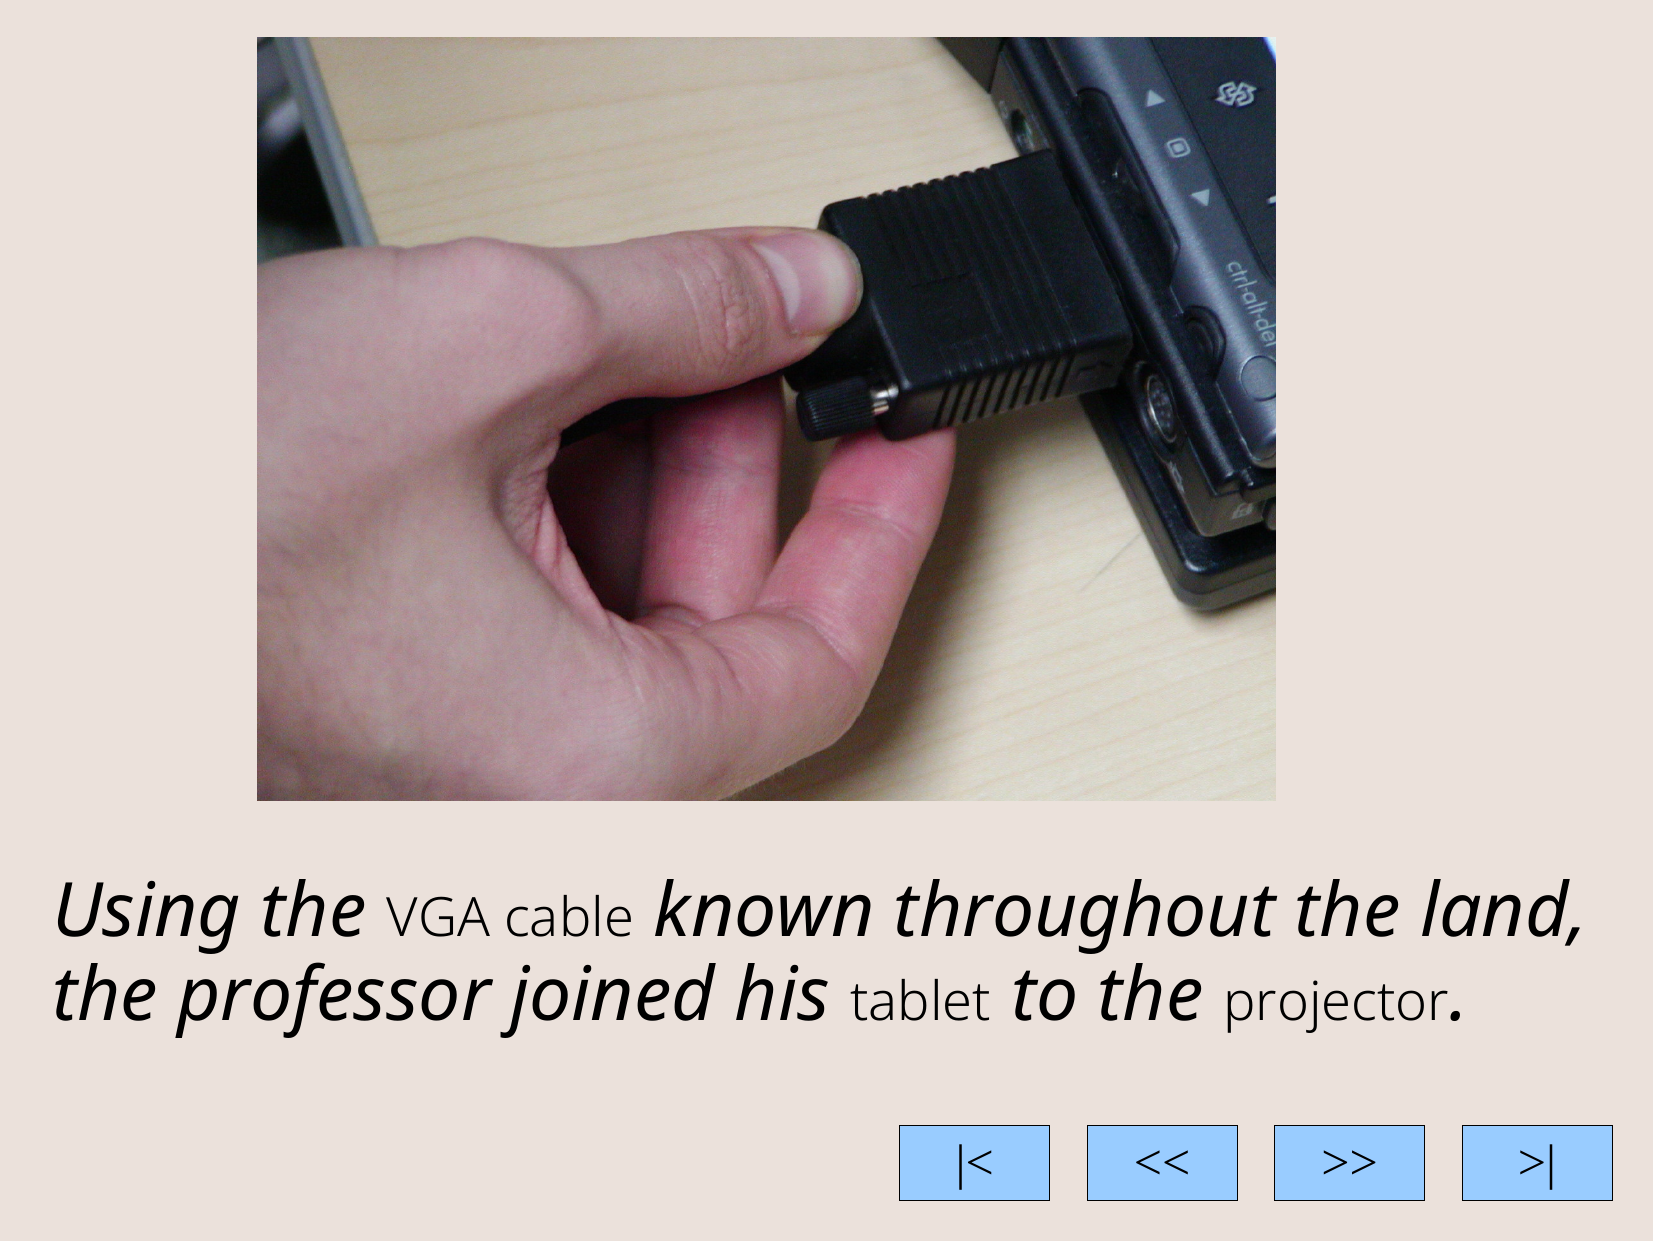

Using the VGA cable known throughout the land, the professor joined his tablet to the projector.